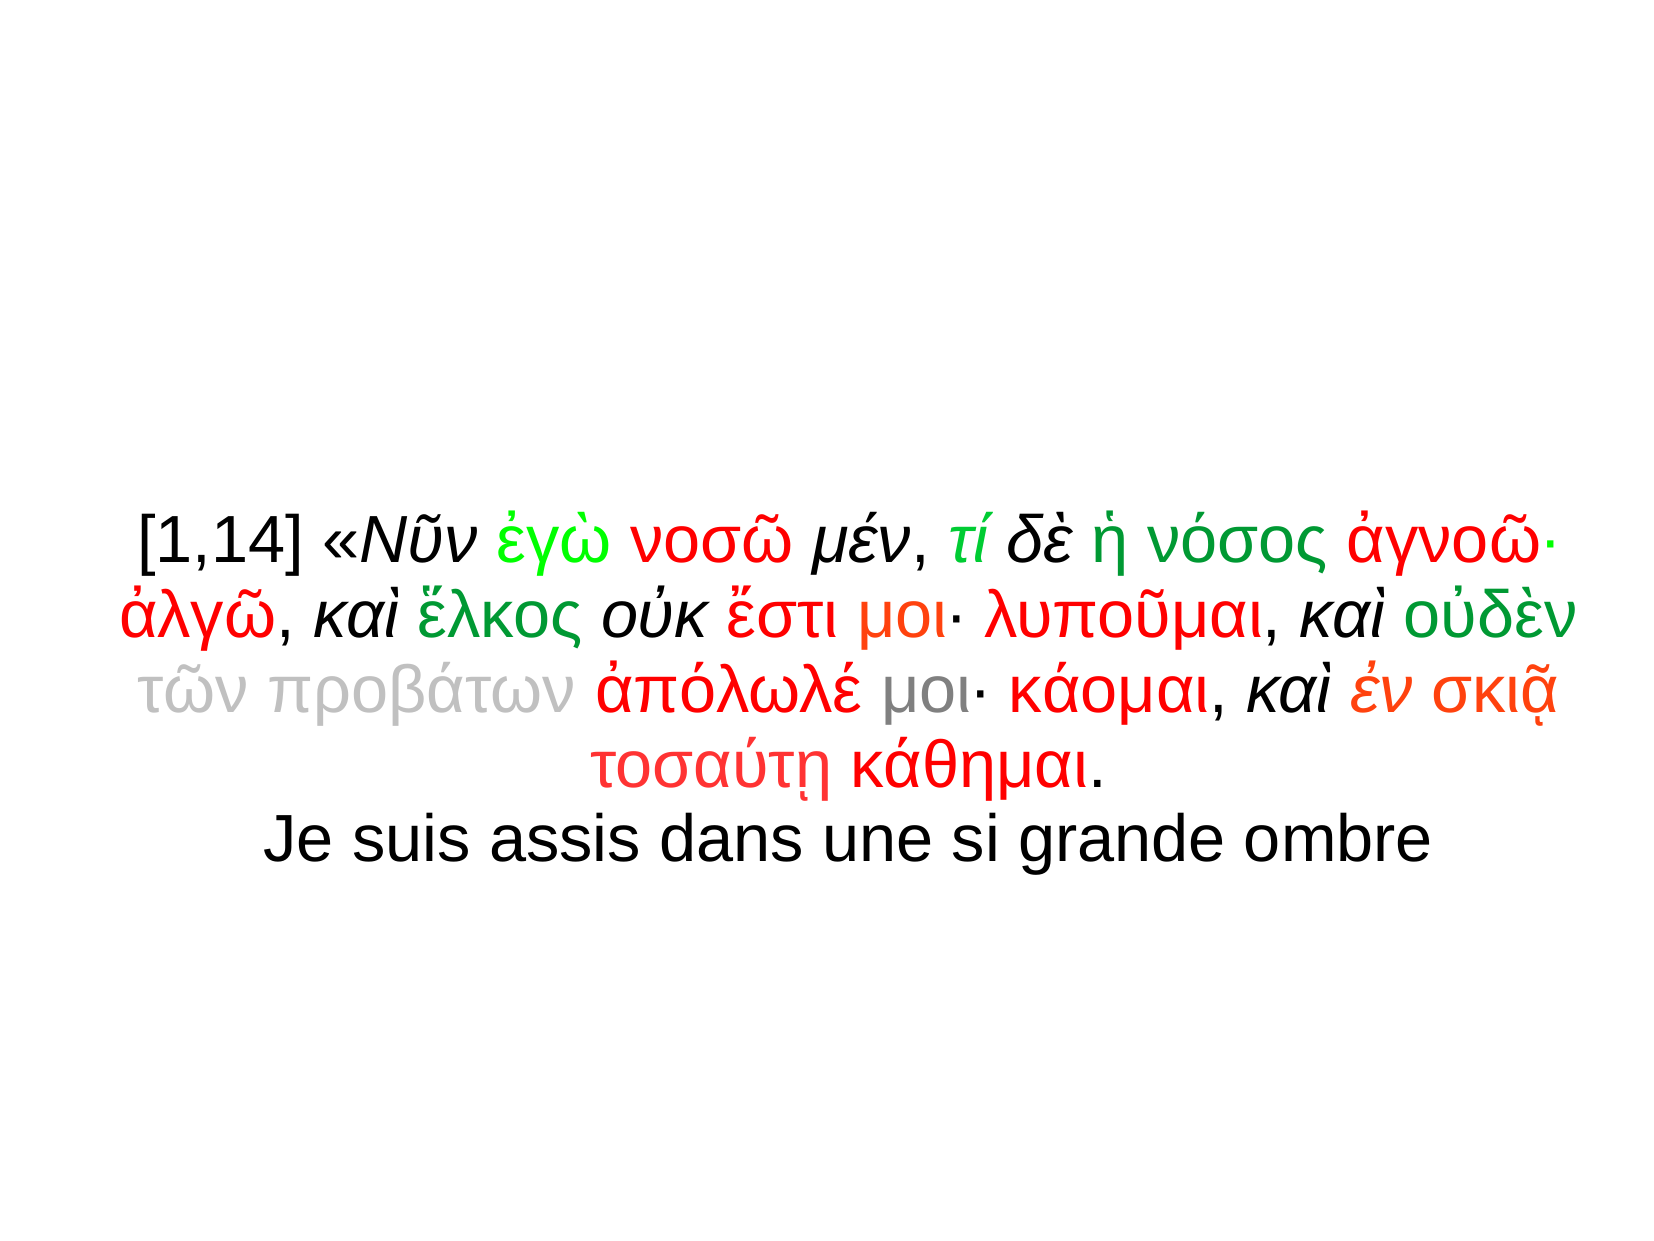

| | |
| --- | --- |
#
[1,14] «Νῦν ἐγὼ νοσῶ μέν, τί δὲ ἡ νόσος ἀγνοῶ· ἀλγῶ, καὶ ἕλκος οὐκ ἔστι μοι· λυποῦμαι, καὶ οὐδὲν τῶν προβάτων ἀπόλωλέ μοι· κάομαι, καὶ ἐν σκιᾷ τοσαύτῃ κάθημαι.
Je suis assis dans une si grande ombre